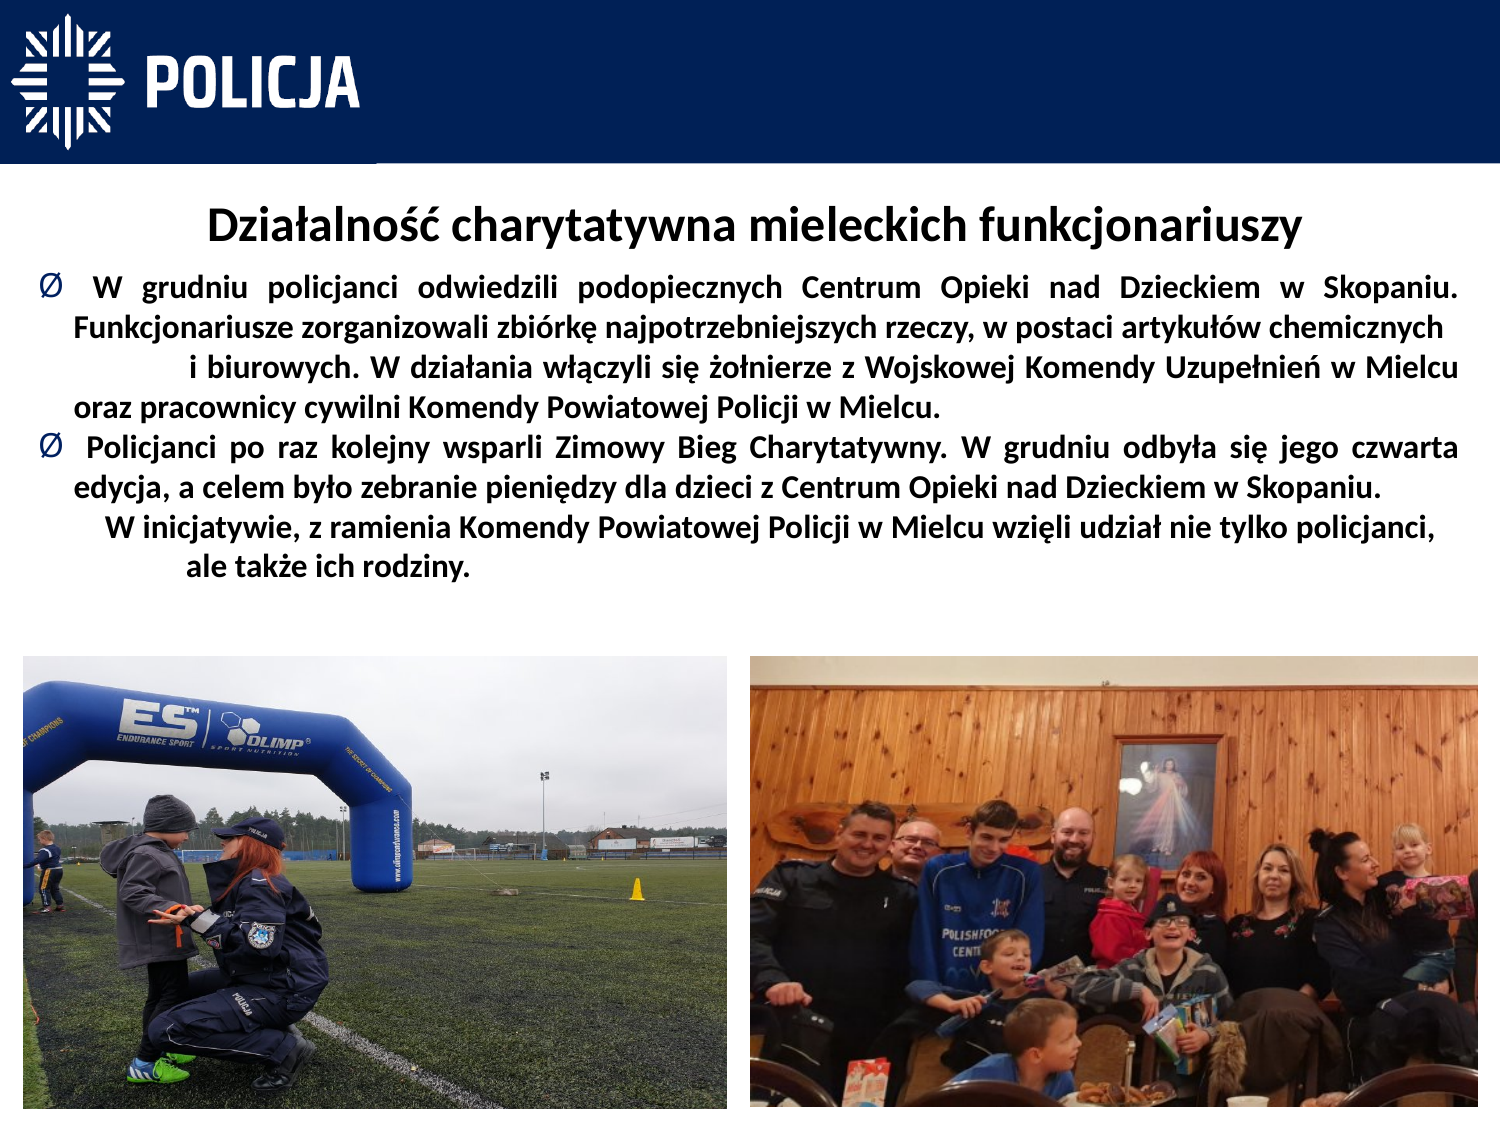

# Działalność charytatywna mieleckich funkcjonariuszy
 W grudniu policjanci odwiedzili podopiecznych Centrum Opieki nad Dzieckiem w Skopaniu. Funkcjonariusze zorganizowali zbiórkę najpotrzebniejszych rzeczy, w postaci artykułów chemicznych i biurowych. W działania włączyli się żołnierze z Wojskowej Komendy Uzupełnień w Mielcu oraz pracownicy cywilni Komendy Powiatowej Policji w Mielcu.
 Policjanci po raz kolejny wsparli Zimowy Bieg Charytatywny. W grudniu odbyła się jego czwarta edycja, a celem było zebranie pieniędzy dla dzieci z Centrum Opieki nad Dzieckiem w Skopaniu. W inicjatywie, z ramienia Komendy Powiatowej Policji w Mielcu wzięli udział nie tylko policjanci, ale także ich rodziny.